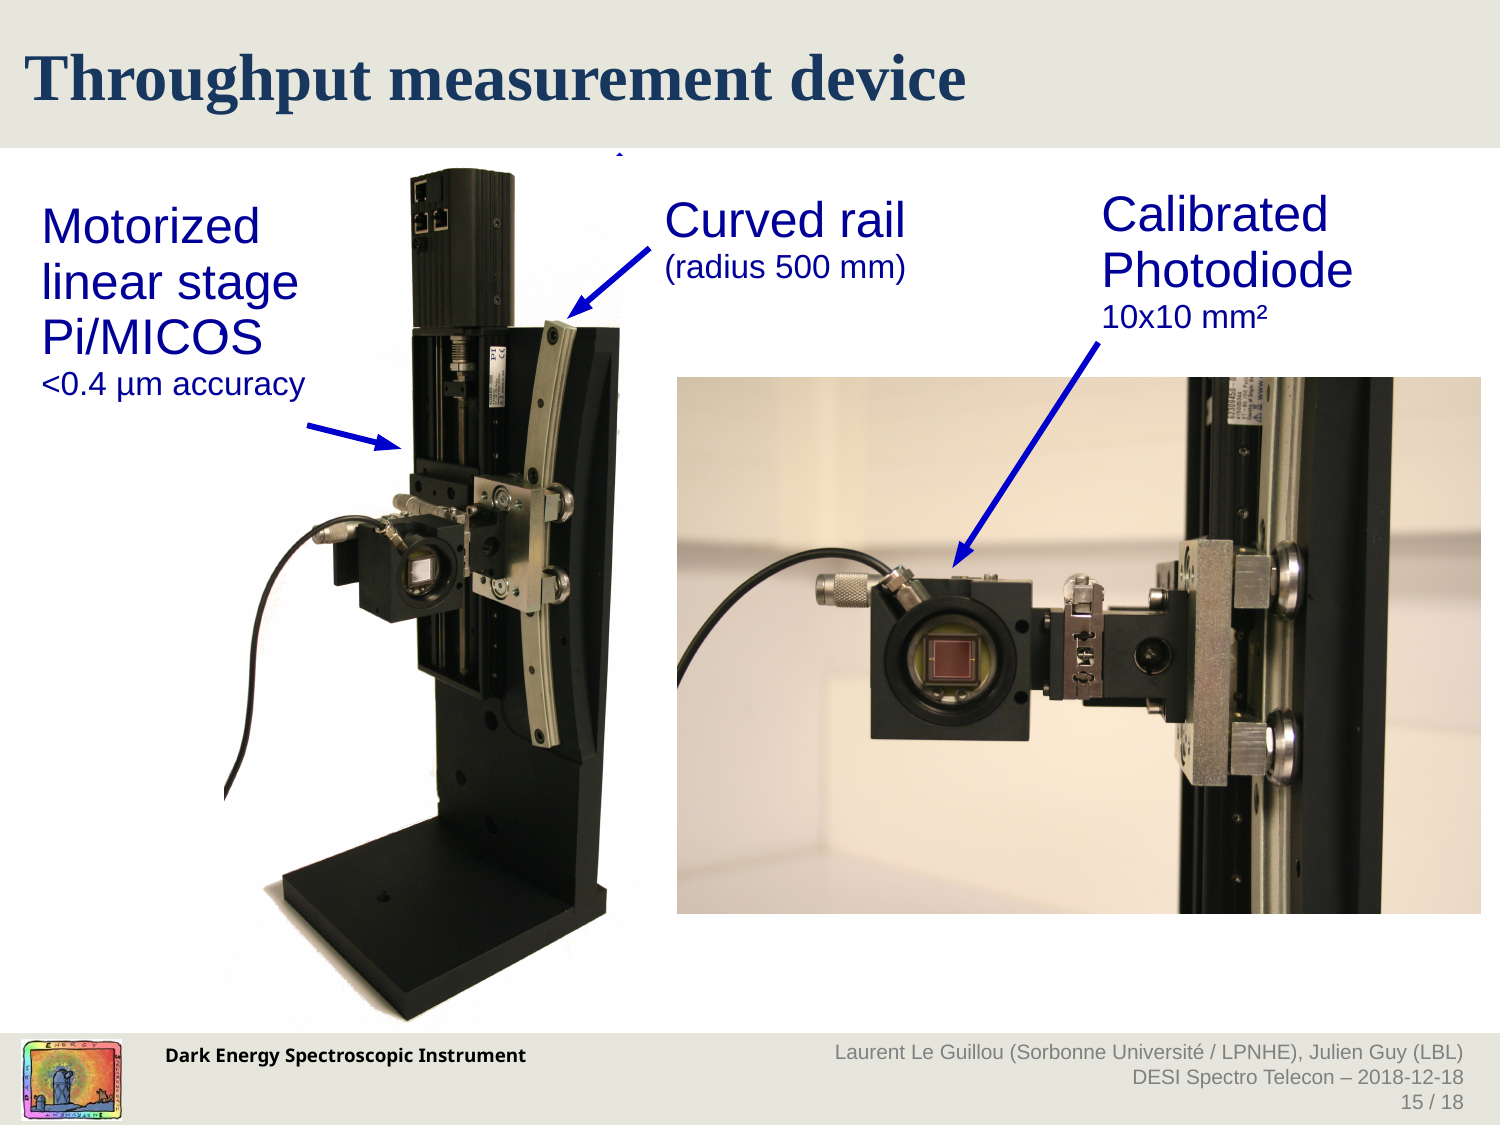

# Throughput measurement device
Calibrated
Photodiode 10x10 mm²
Curved rail
(radius 500 mm)
Motorized
linear stage
Pi/MICOS
<0.4 µm accuracy